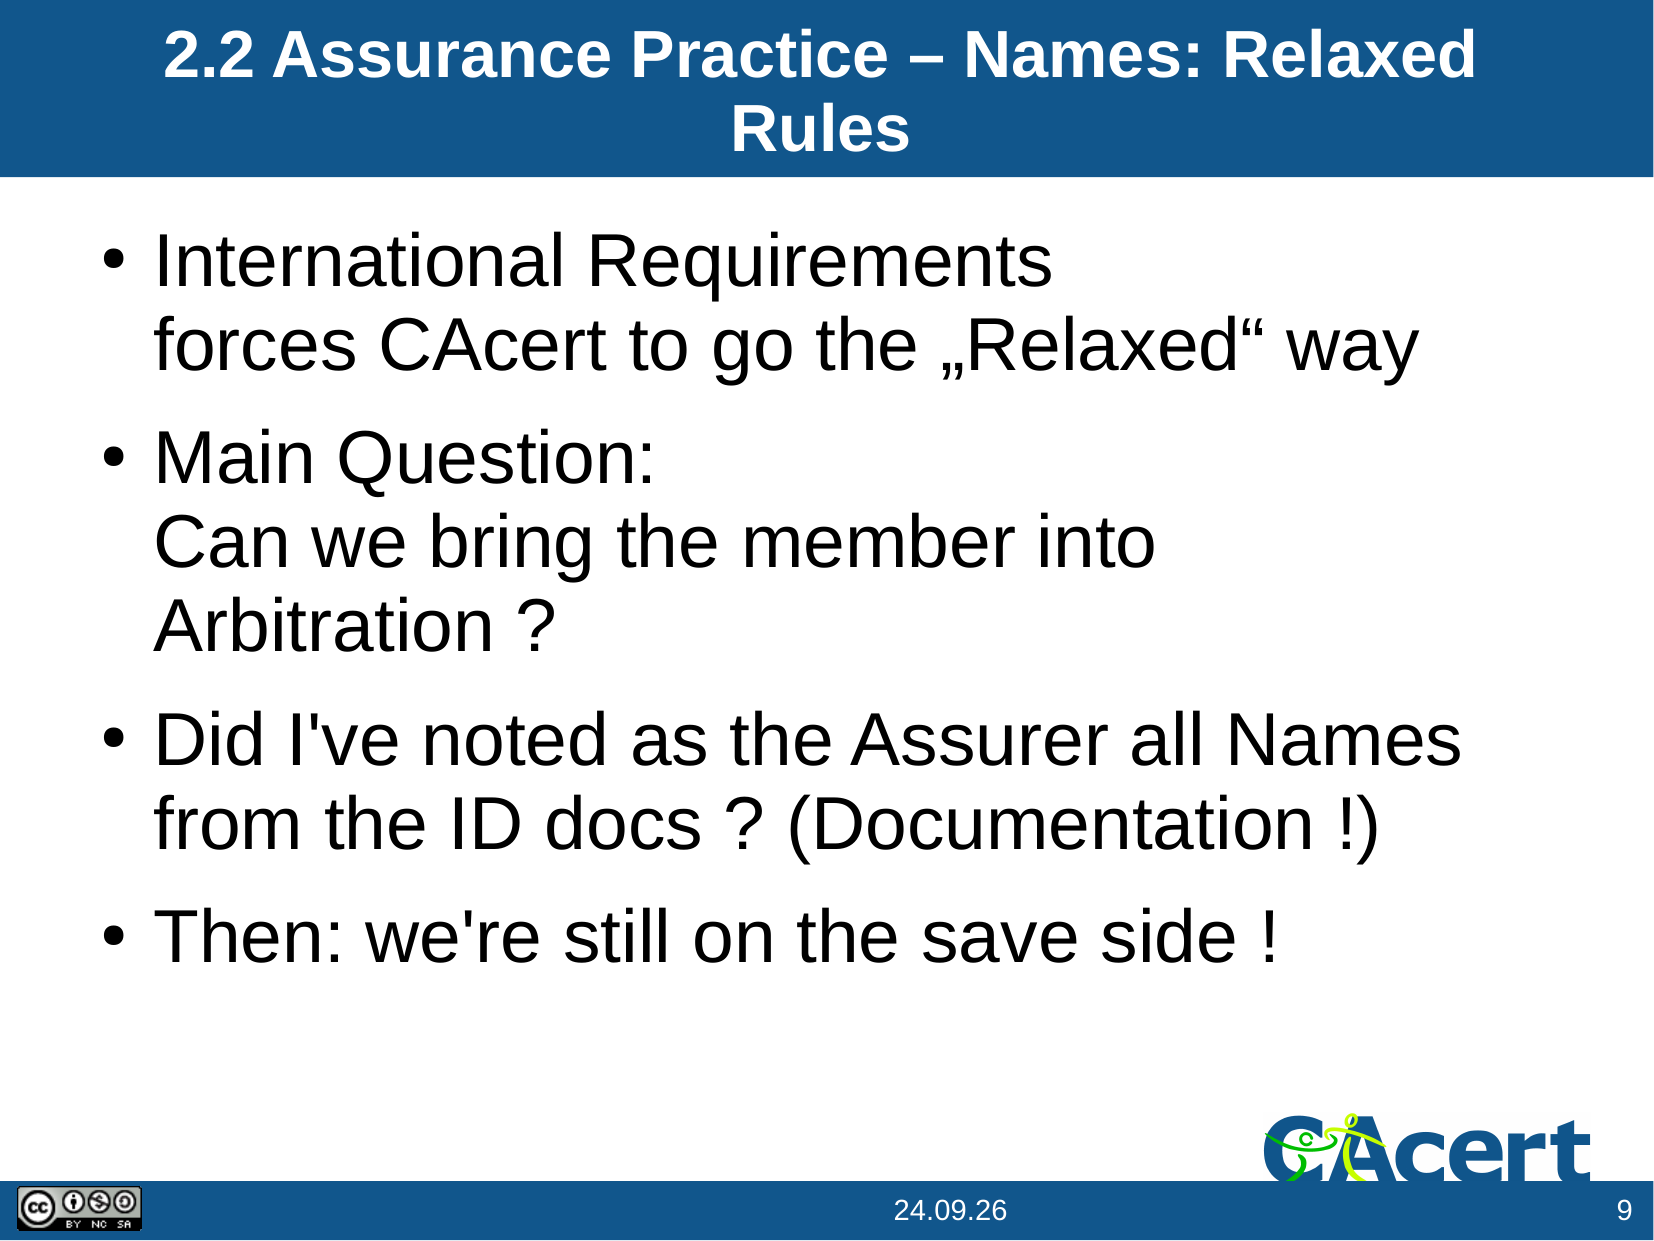

# 2.2 Assurance Practice – Names: Relaxed Rules
International Requirements
forces CAcert to go the „Relaxed“ way
Main Question:
Can we bring the member into Arbitration ?
Did I've noted as the Assurer all Names from the ID docs ? (Documentation !)
Then: we're still on the save side !